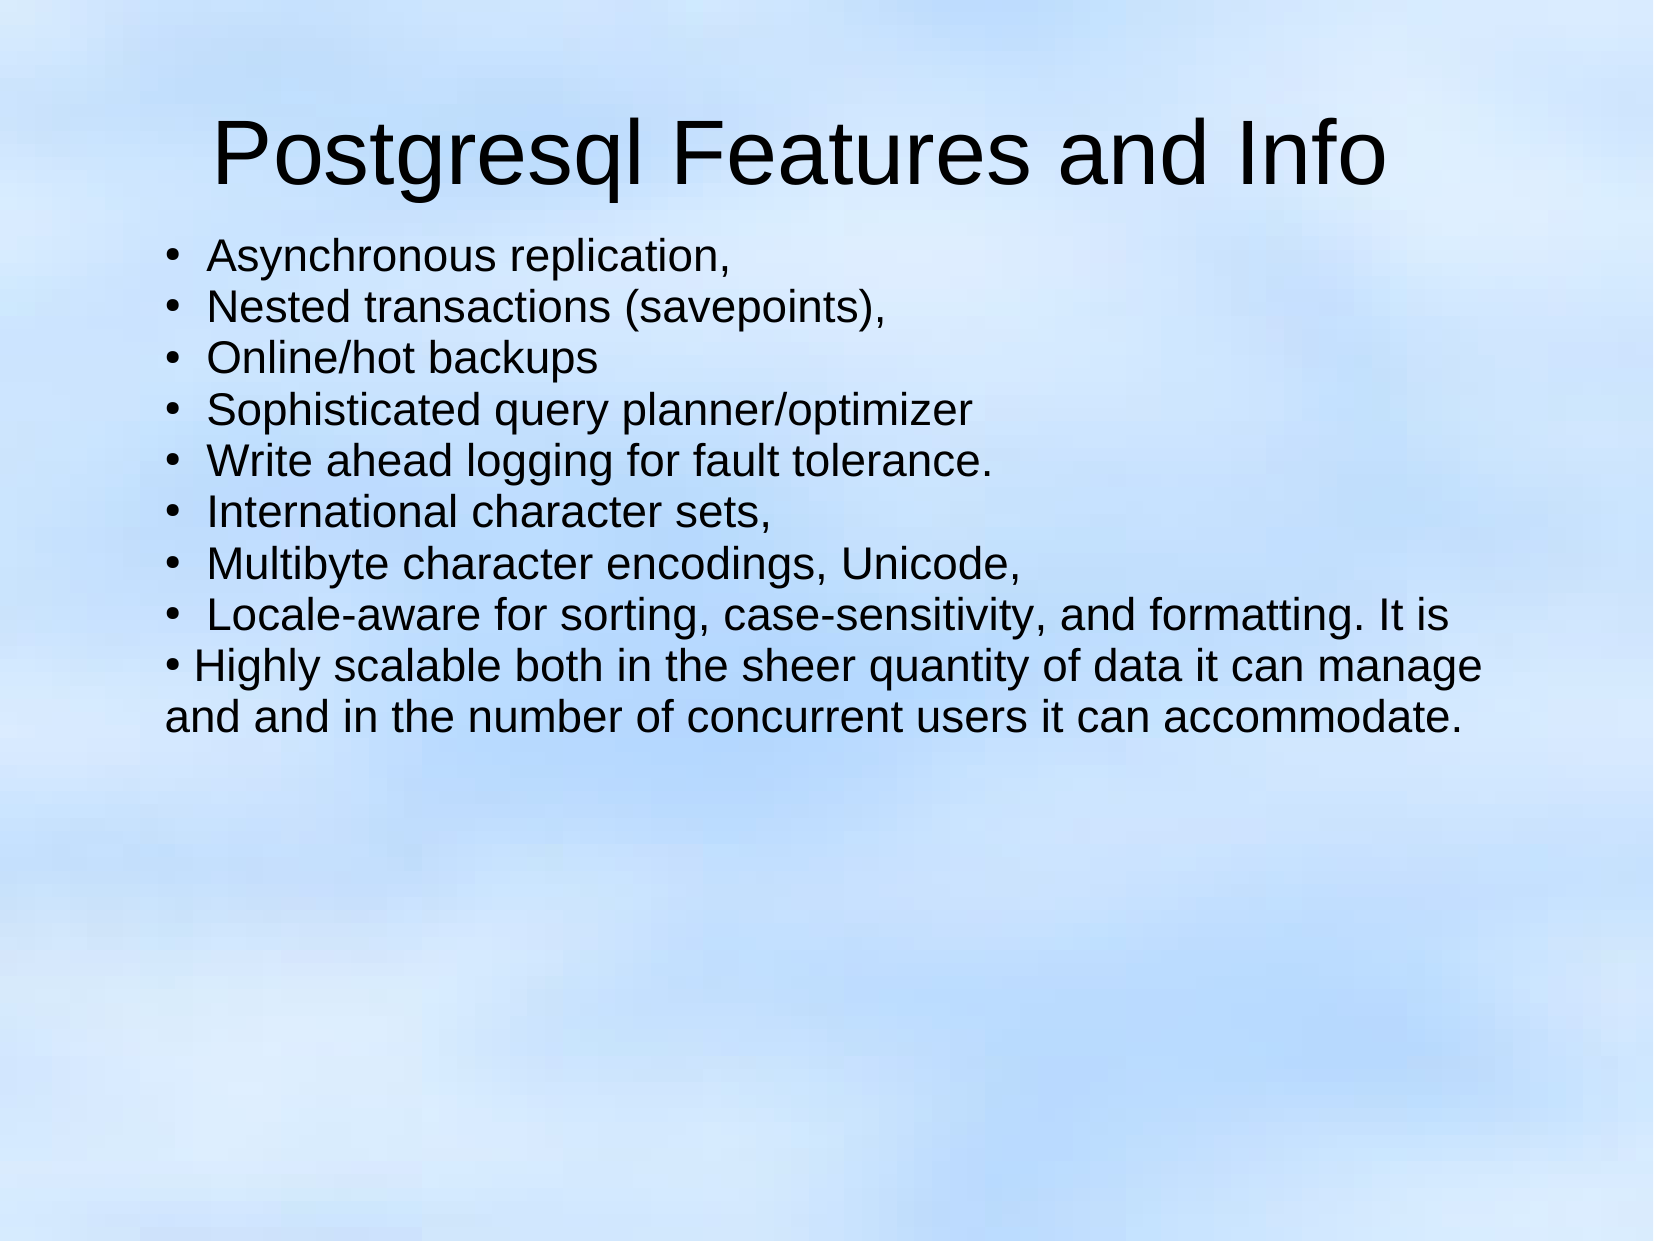

# Postgresql Features and Info
 Asynchronous replication,
 Nested transactions (savepoints),
 Online/hot backups
 Sophisticated query planner/optimizer
 Write ahead logging for fault tolerance.
 International character sets,
 Multibyte character encodings, Unicode,
 Locale-aware for sorting, case-sensitivity, and formatting. It is
 Highly scalable both in the sheer quantity of data it can manage and and in the number of concurrent users it can accommodate.